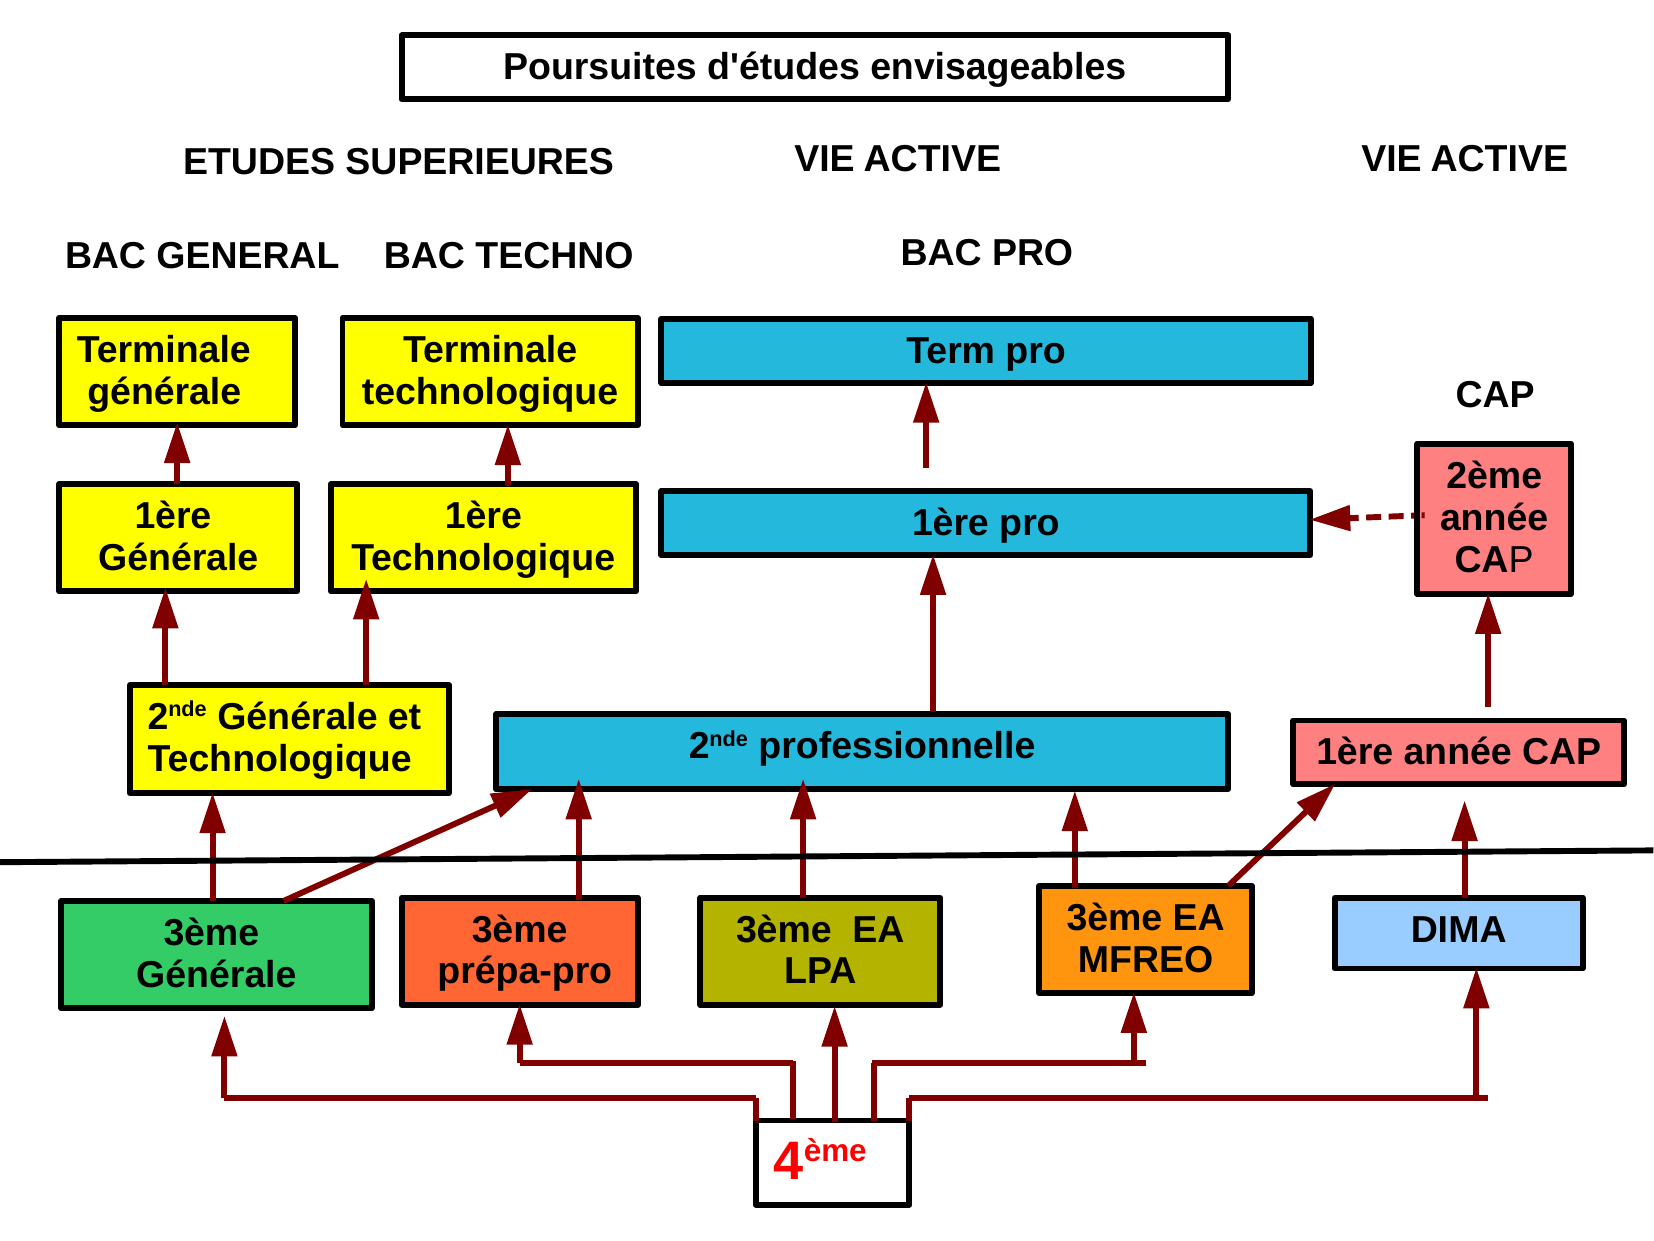

Poursuites d'études envisageables
ETUDES SUPERIEURES
VIE ACTIVE
VIE ACTIVE
BAC GENERAL
BAC TECHNO
BAC PRO
Terminale
 générale
Terminale
technologique
Term pro
CAP
2ème année CAP
1ère
Générale
1ère Technologique
1ère pro
2nde Générale et Technologique
2nde professionnelle
1ère année CAP
3ème EA
MFREO
3ème
 prépa-pro
3ème EA
LPA
DIMA
3ème Générale
4ème